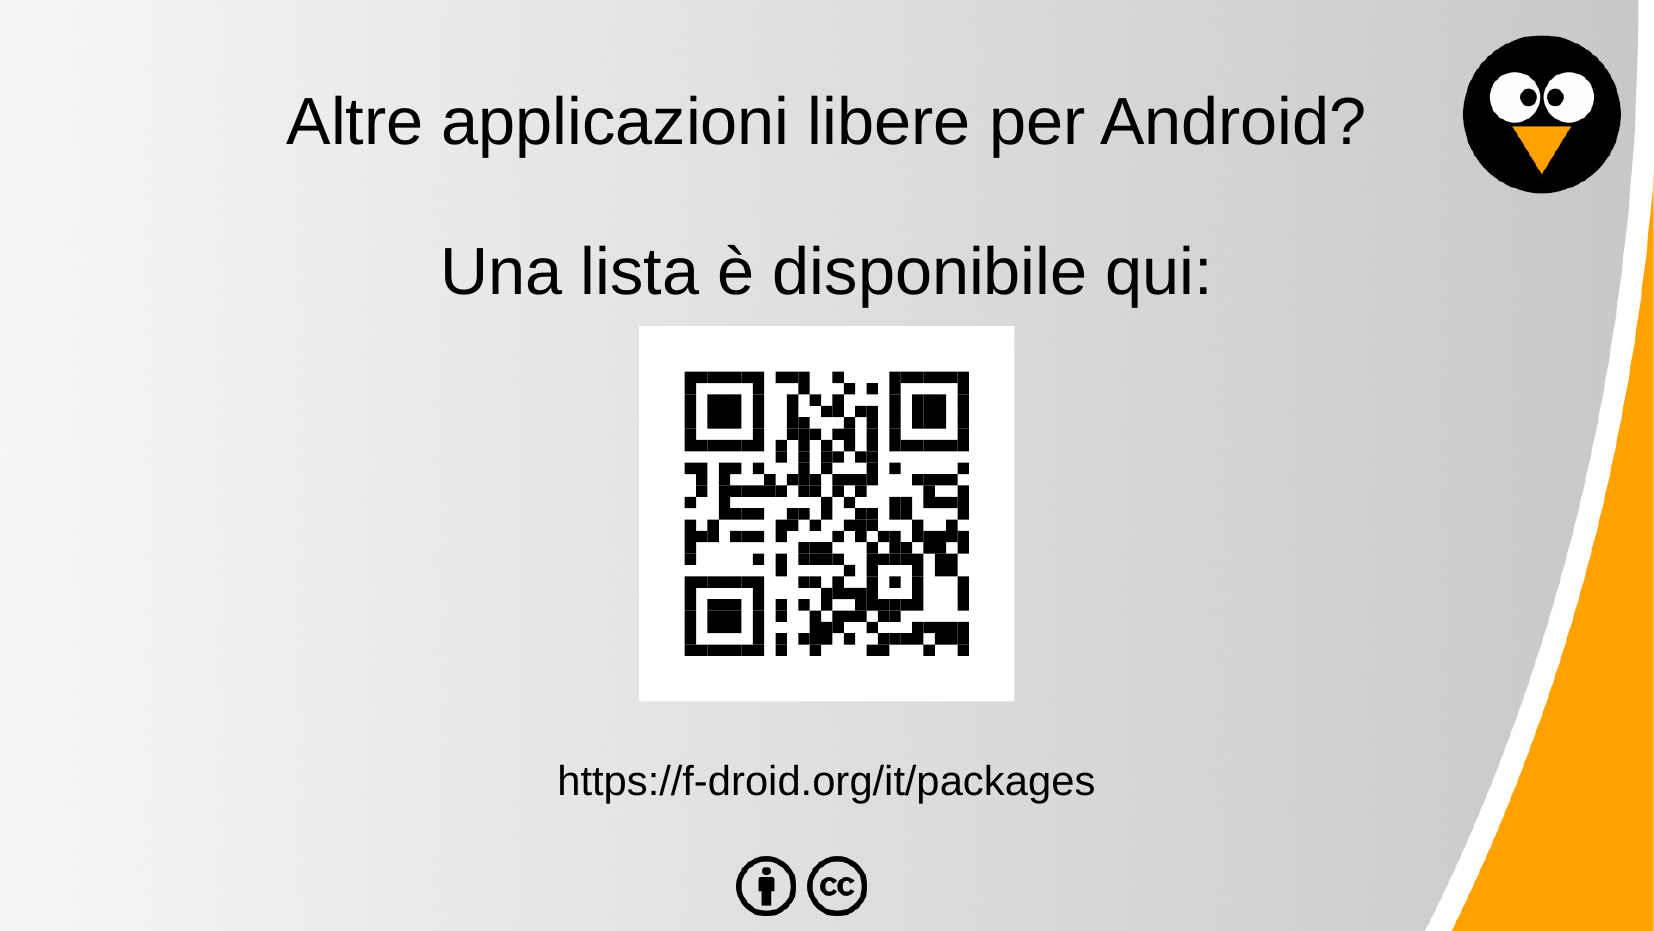

# Altre applicazioni libere per Android?
Una lista è disponibile qui:
https://f-droid.org/it/packages